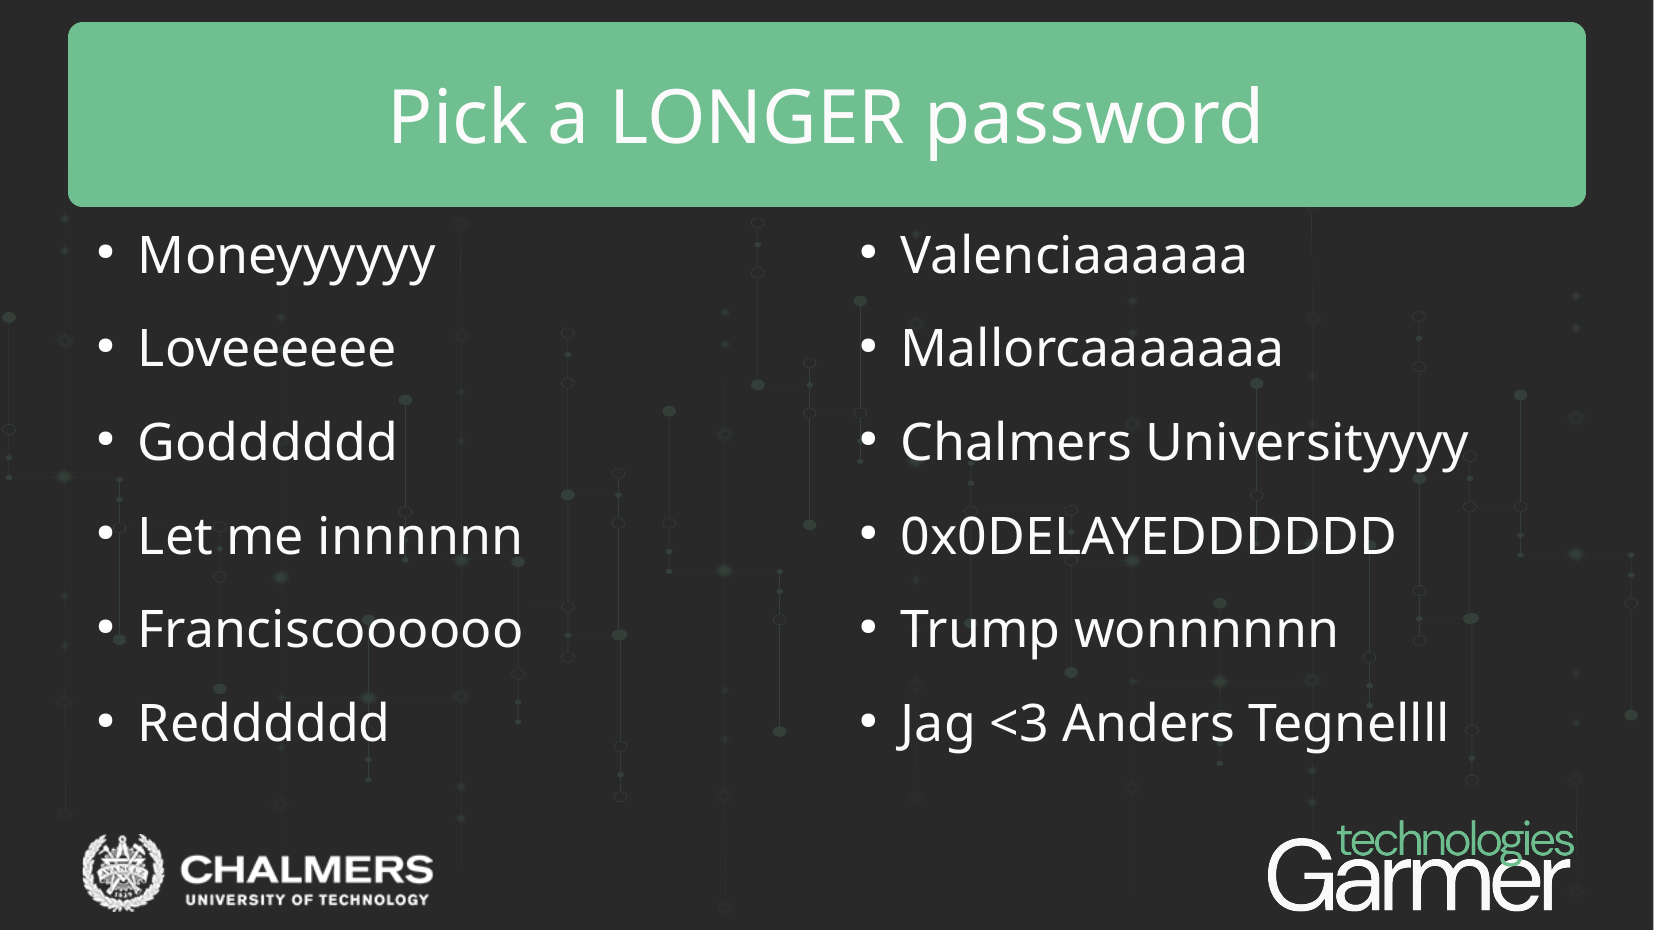

# Pick a LONGER password
Moneyyyyyy
Loveeeeee
Godddddd
Let me innnnnn
Franciscoooooo
Redddddd
Valenciaaaaaa
Mallorcaaaaaaa
Chalmers Universityyyy
0x0DELAYEDDDDDD
Trump wonnnnnn
Jag <3 Anders Tegnellll